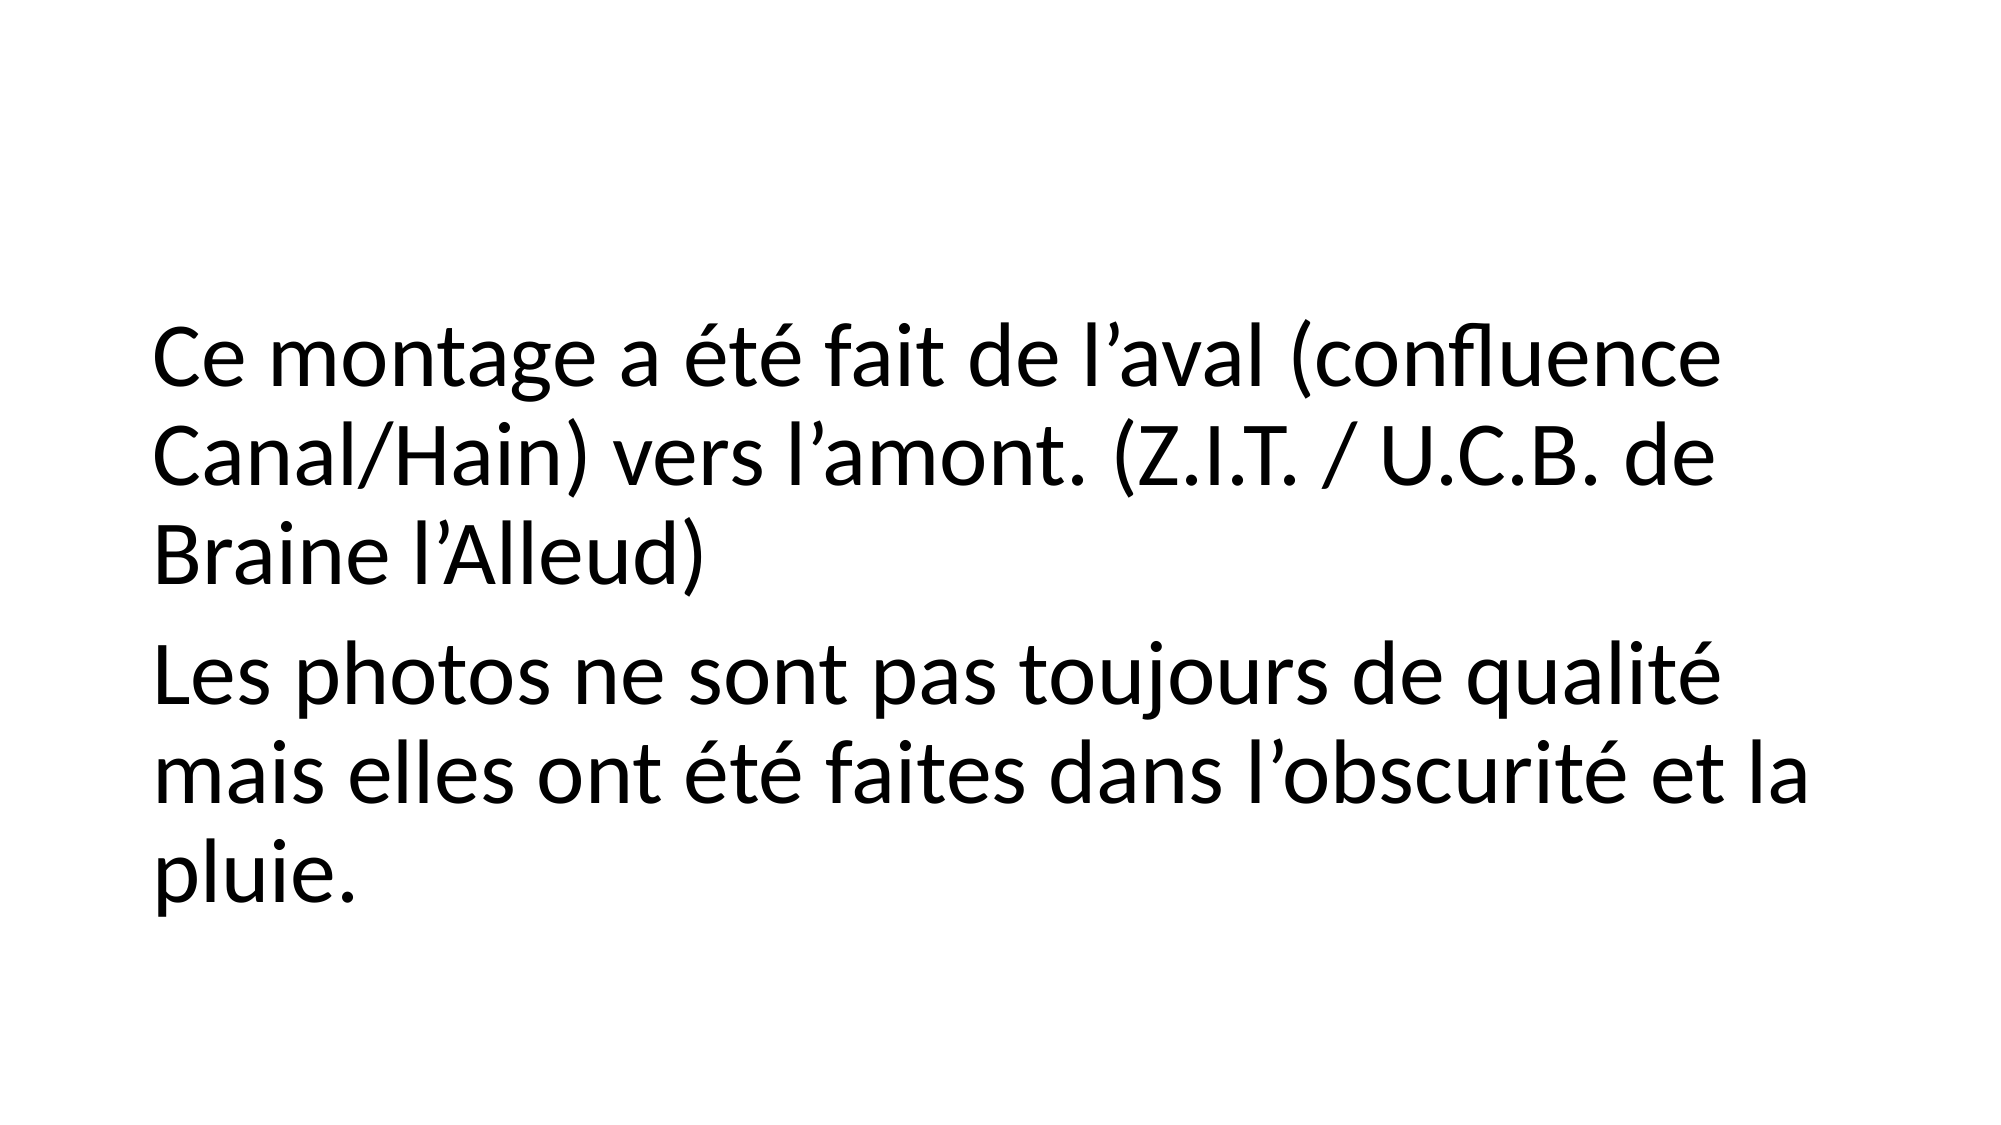

#
Ce montage a été fait de l’aval (confluence Canal/Hain) vers l’amont. (Z.I.T. / U.C.B. de Braine l’Alleud)
Les photos ne sont pas toujours de qualité mais elles ont été faites dans l’obscurité et la pluie.